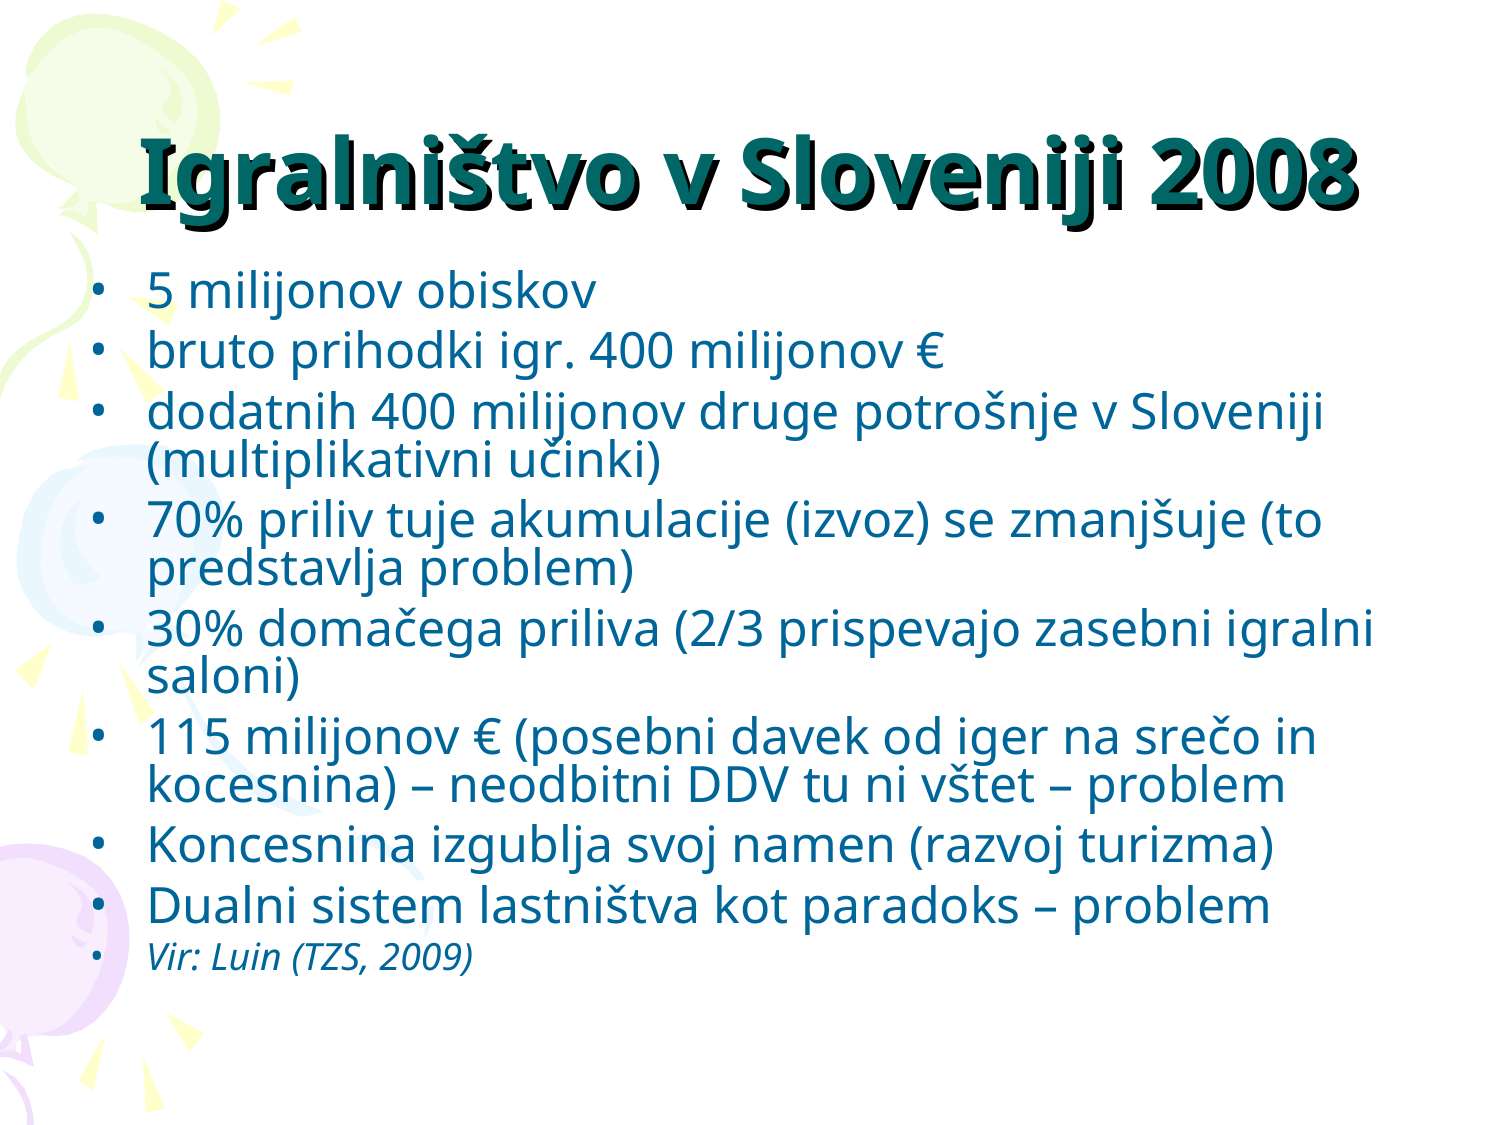

# Igralništvo v Sloveniji 2008
5 milijonov obiskov
bruto prihodki igr. 400 milijonov €
dodatnih 400 milijonov druge potrošnje v Sloveniji (multiplikativni učinki)
70% priliv tuje akumulacije (izvoz) se zmanjšuje (to predstavlja problem)
30% domačega priliva (2/3 prispevajo zasebni igralni saloni)
115 milijonov € (posebni davek od iger na srečo in kocesnina) – neodbitni DDV tu ni vštet – problem
Koncesnina izgublja svoj namen (razvoj turizma)
Dualni sistem lastništva kot paradoks – problem
Vir: Luin (TZS, 2009)